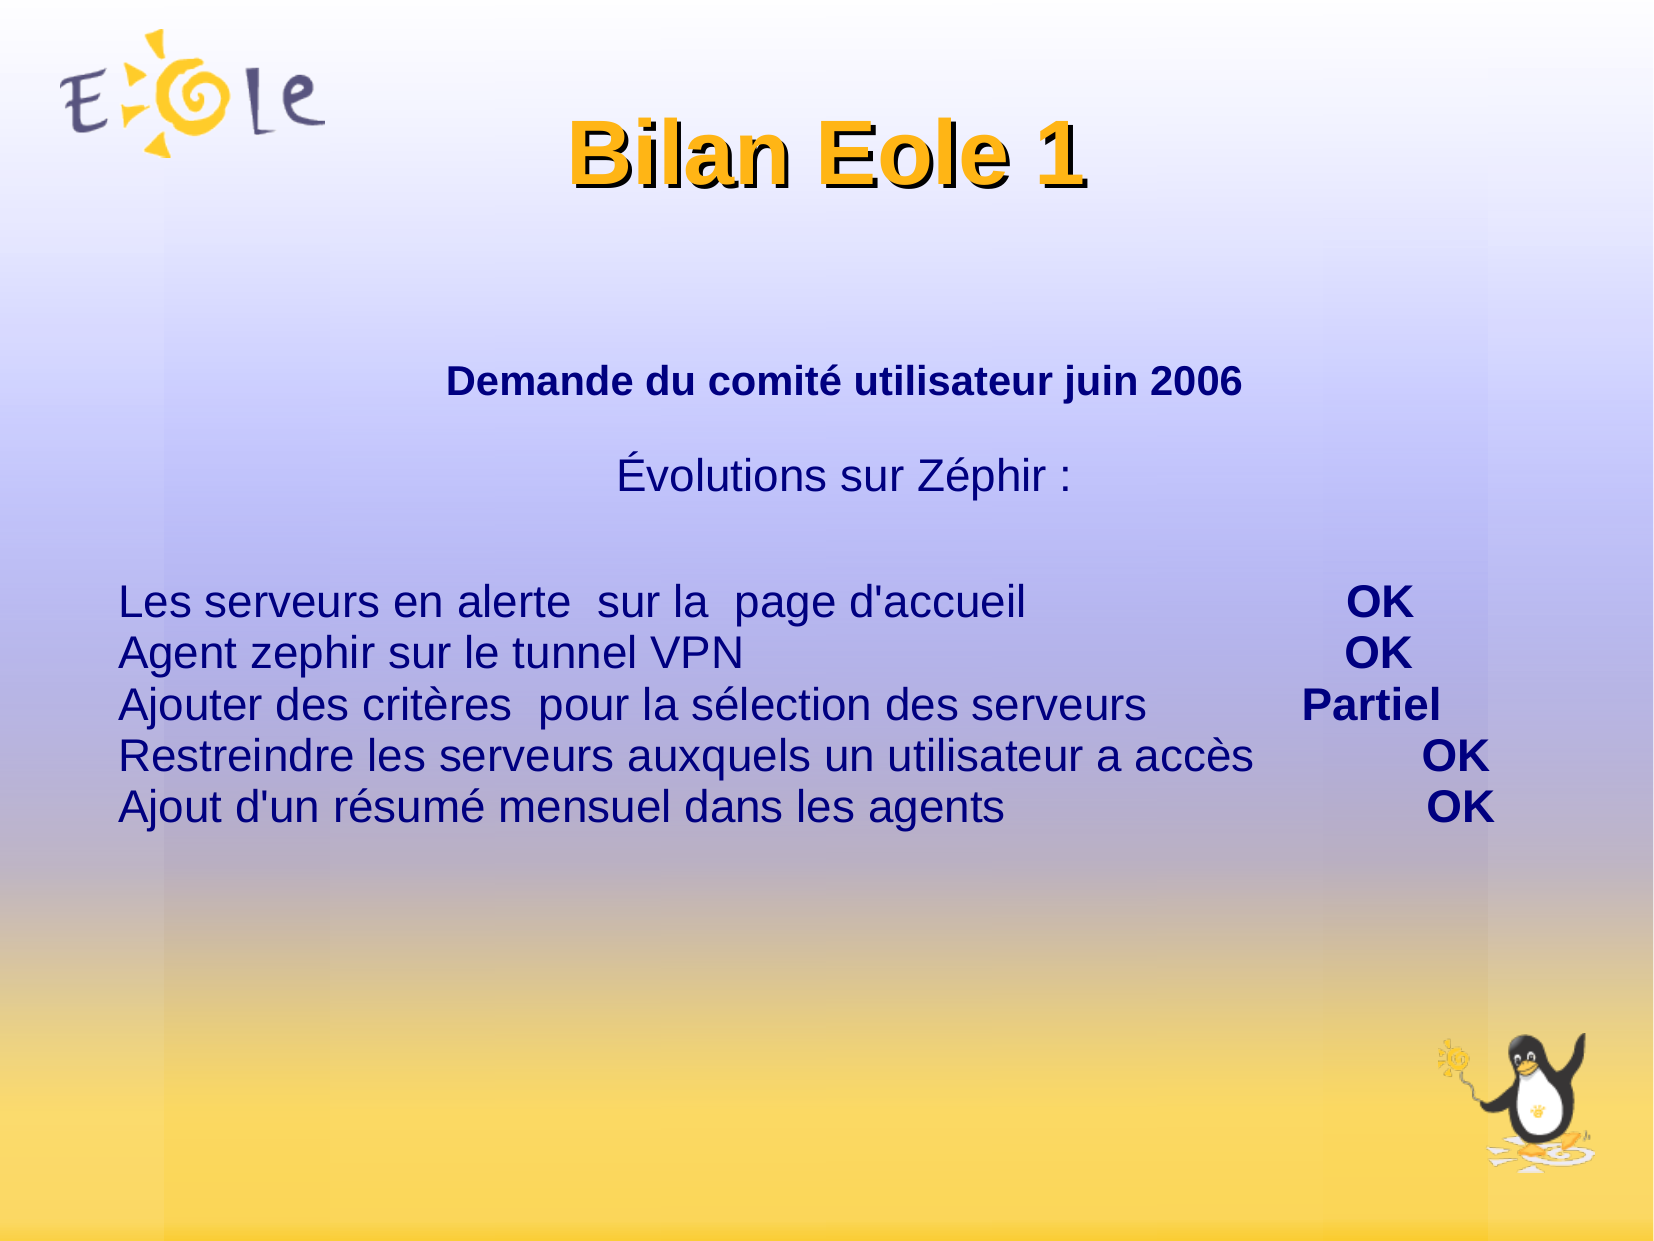

# Bilan Eole 1
Demande du comité utilisateur juin 2006
Évolutions sur Zéphir :
Les serveurs en alerte sur la page d'accueil  OK
Agent zephir sur le tunnel VPN  OK
Ajouter des critères  pour la sélection des serveurs Partiel
Restreindre les serveurs auxquels un utilisateur a accès OK
Ajout d'un résumé mensuel dans les agents OK